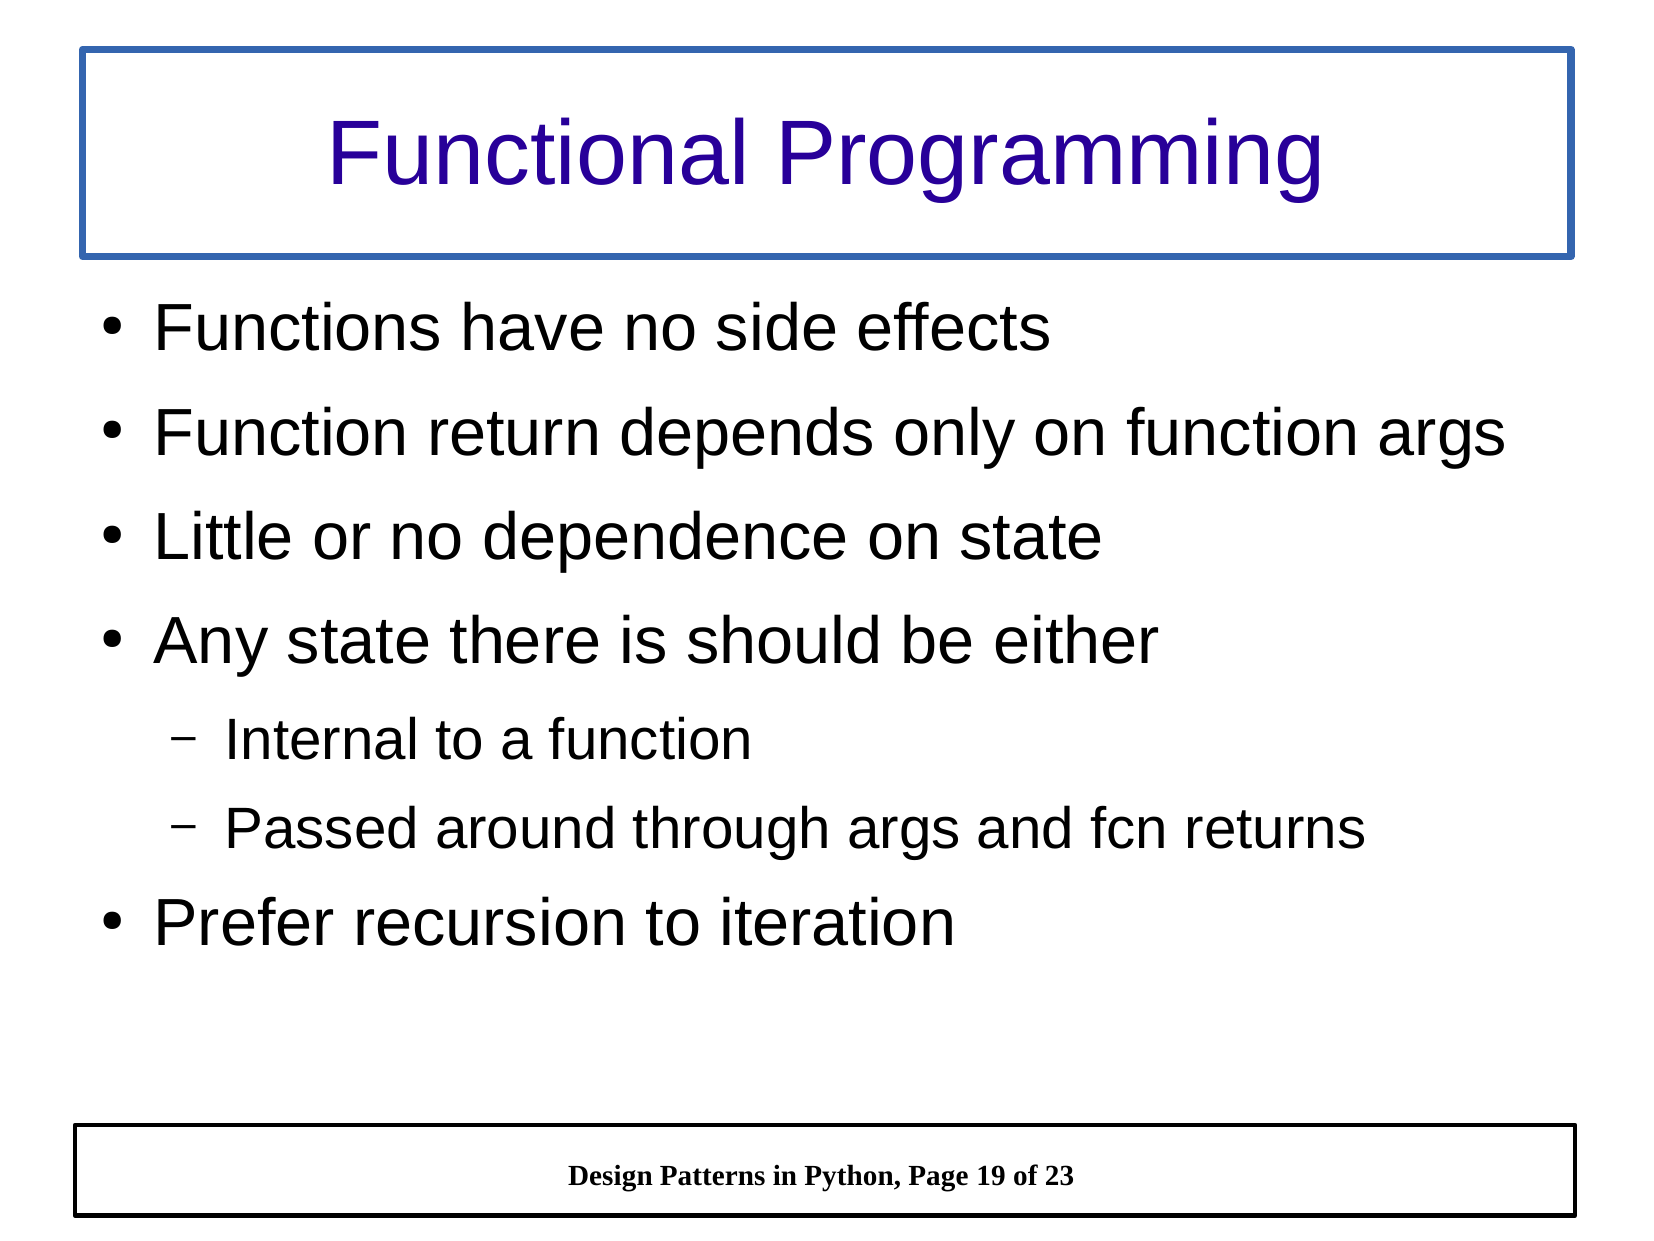

# Functional Programming
Functions have no side effects
Function return depends only on function args
Little or no dependence on state
Any state there is should be either
Internal to a function
Passed around through args and fcn returns
Prefer recursion to iteration